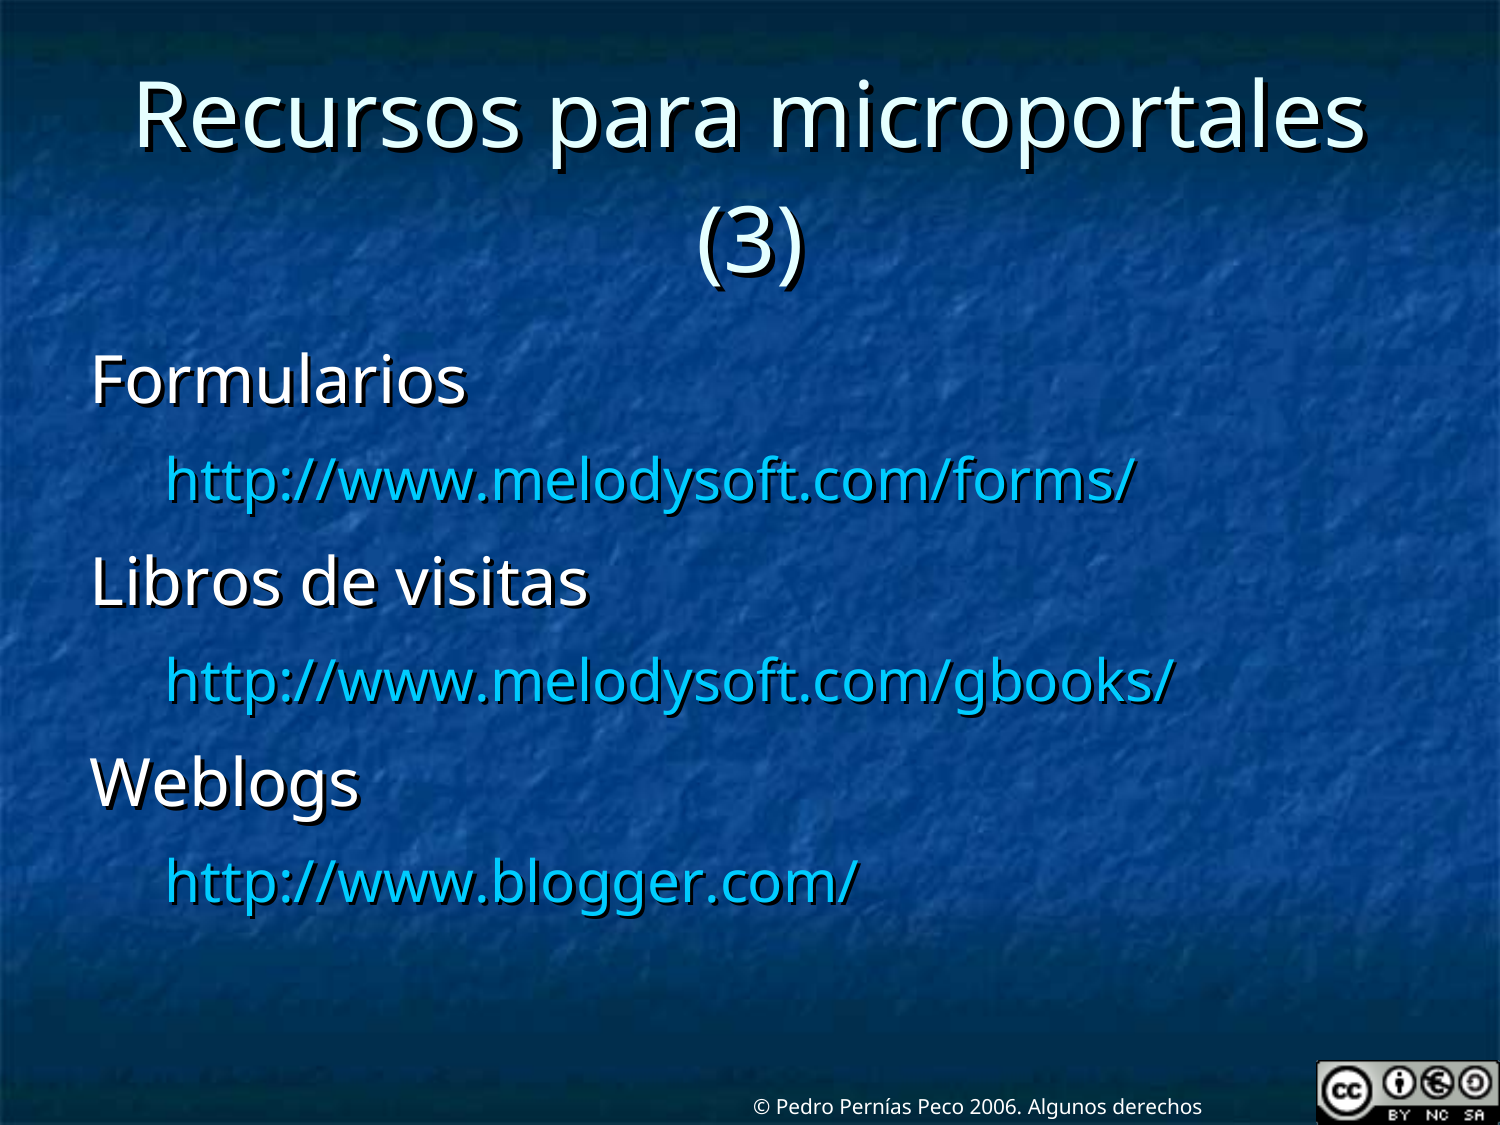

# Recursos para microportales (3)
Formularios
http://www.melodysoft.com/forms/
Libros de visitas
http://www.melodysoft.com/gbooks/
Weblogs
http://www.blogger.com/